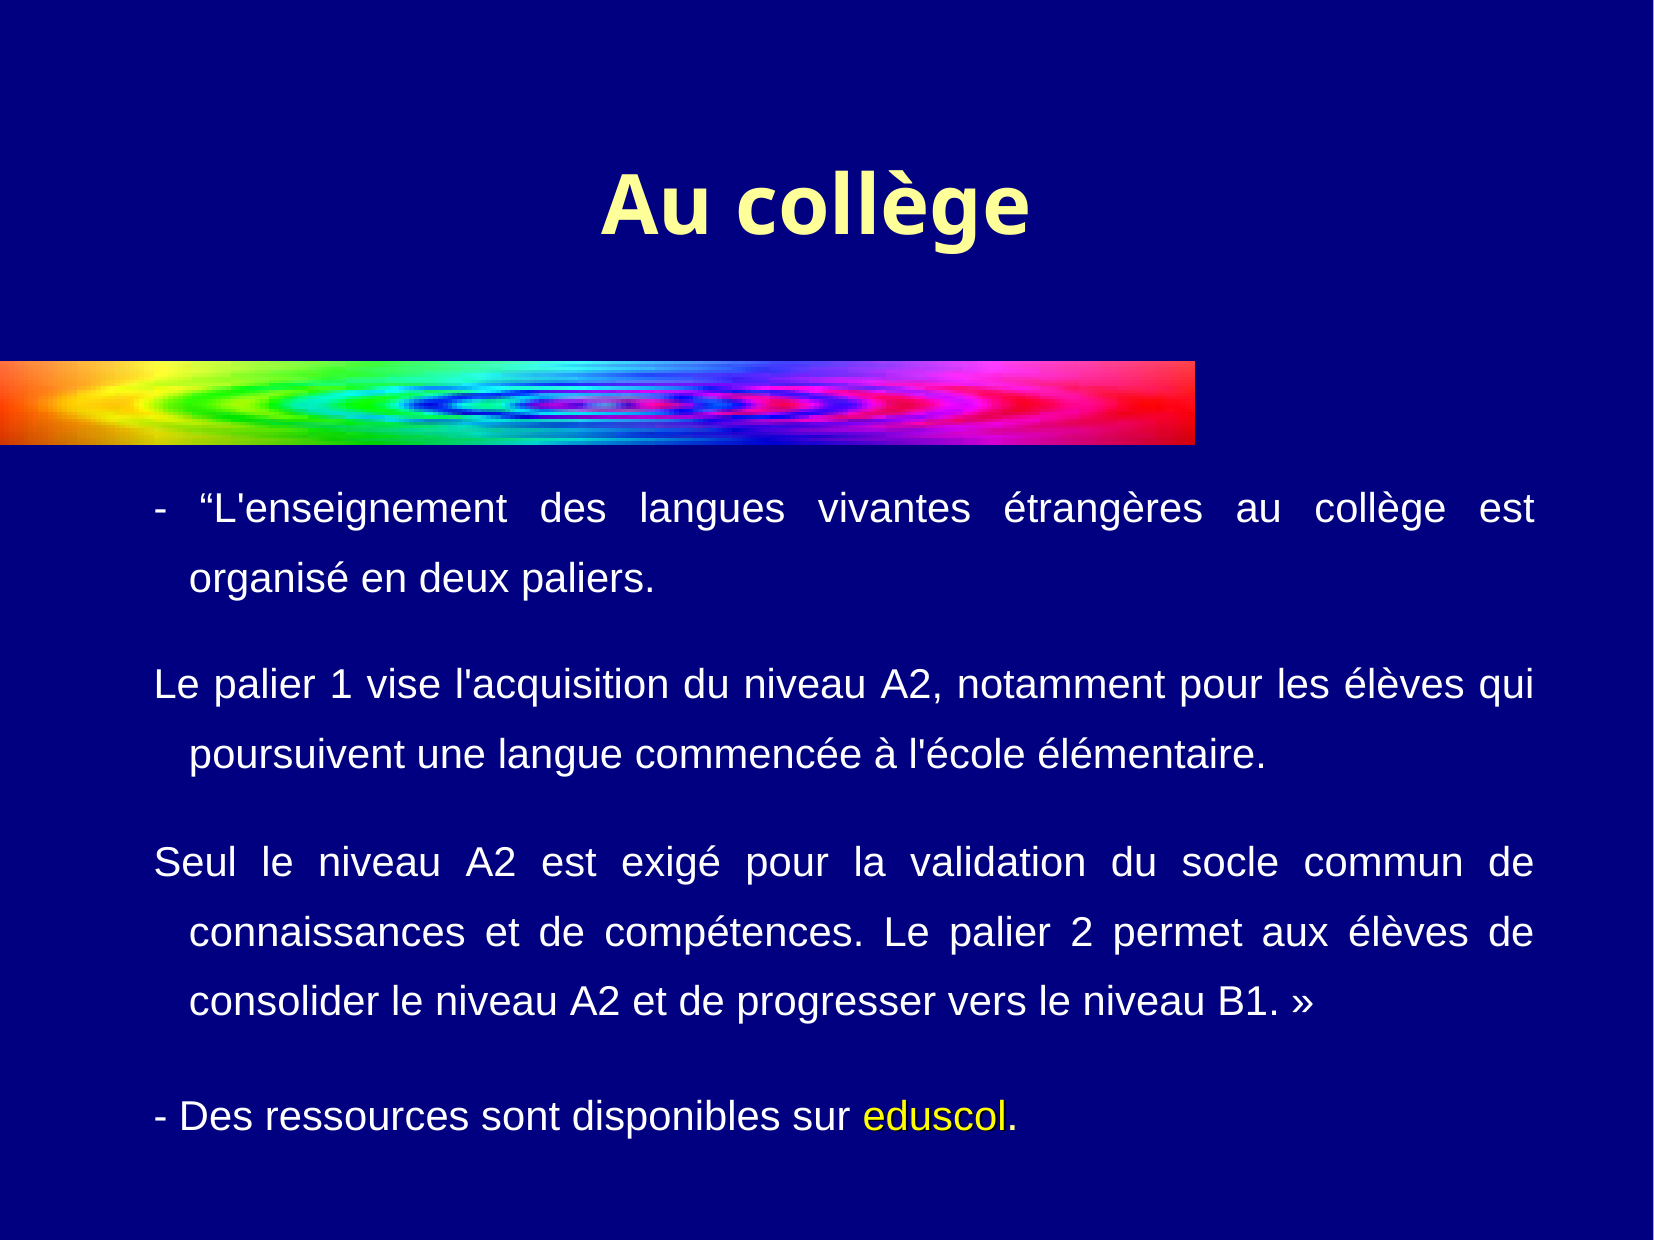

# Au collège
- “L'enseignement des langues vivantes étrangères au collège est organisé en deux paliers.
Le palier 1 vise l'acquisition du niveau A2, notamment pour les élèves qui poursuivent une langue commencée à l'école élémentaire.
Seul le niveau A2 est exigé pour la validation du socle commun de connaissances et de compétences. Le palier 2 permet aux élèves de consolider le niveau A2 et de progresser vers le niveau B1. »
- Des ressources sont disponibles sur eduscol.